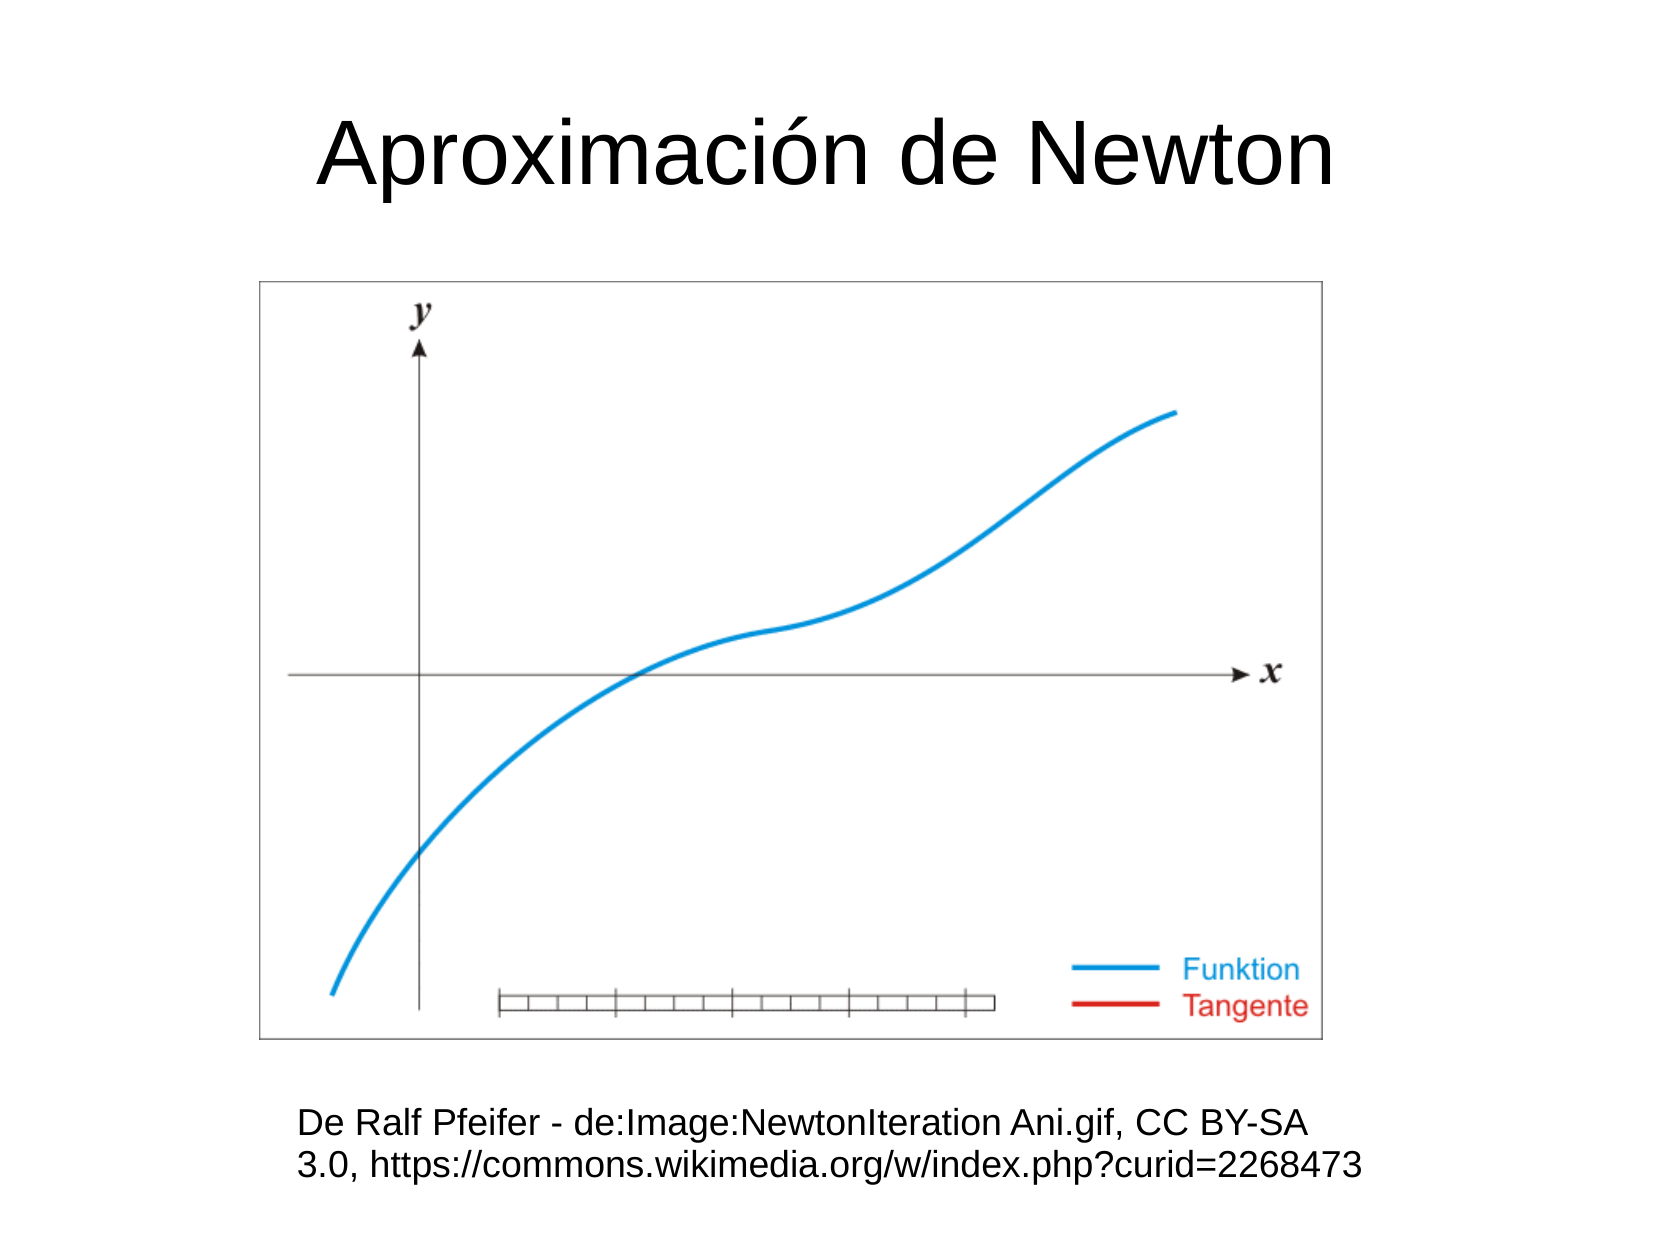

# Aproximación de Newton
De Ralf Pfeifer - de:Image:NewtonIteration Ani.gif, CC BY-SA 3.0, https://commons.wikimedia.org/w/index.php?curid=2268473